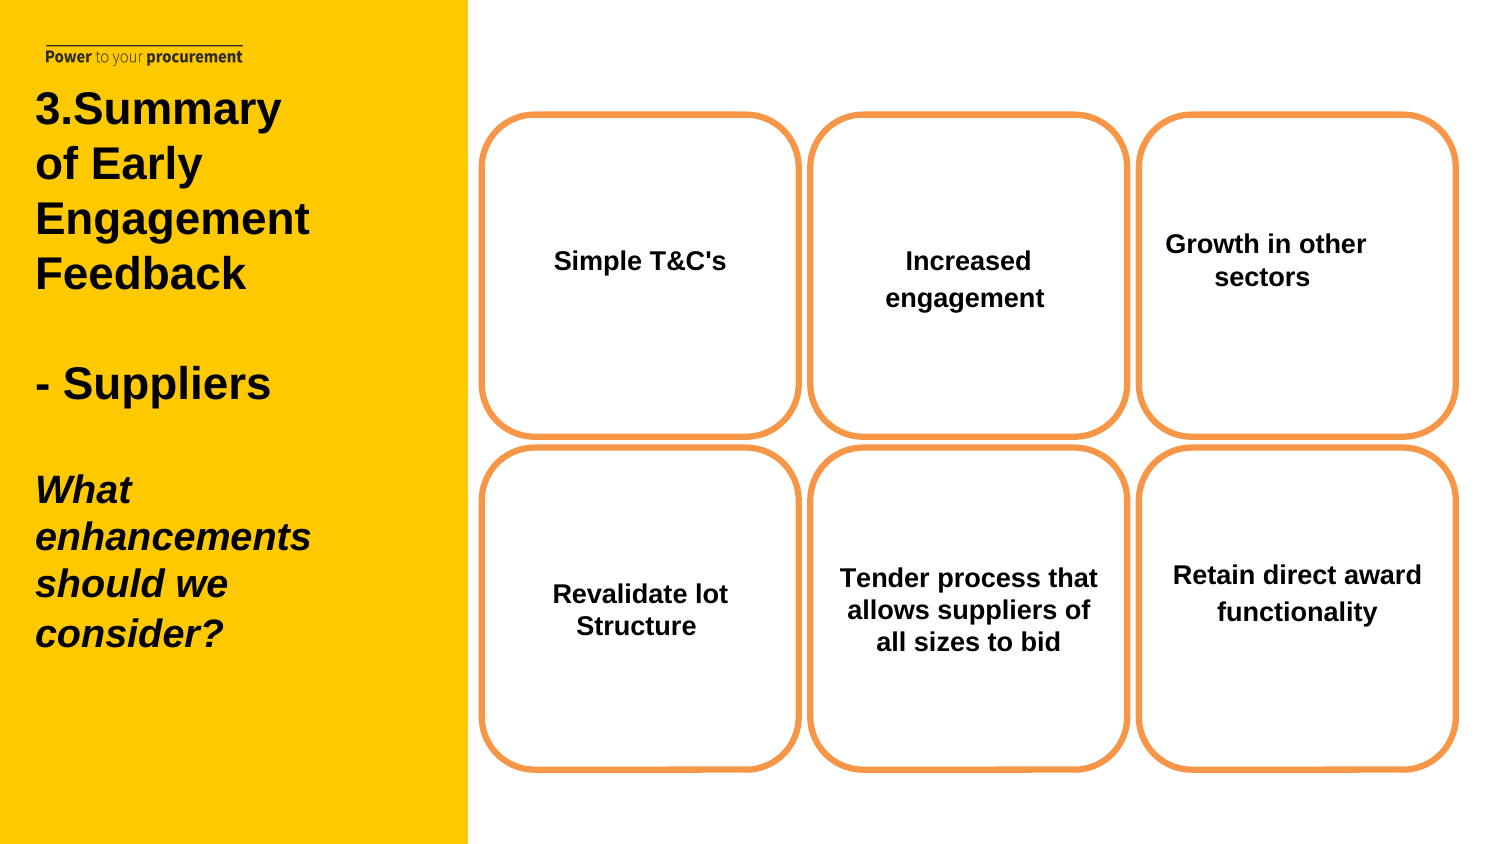

# 3.Summary of Early Engagement
Feedback
- Suppliers
What enhancements should we consider?
Simple T&C's
Increased engagement
Growth in other sectors
Revalidate lot Structure
Tender process that allows suppliers of all sizes to bid
Retain direct award functionality